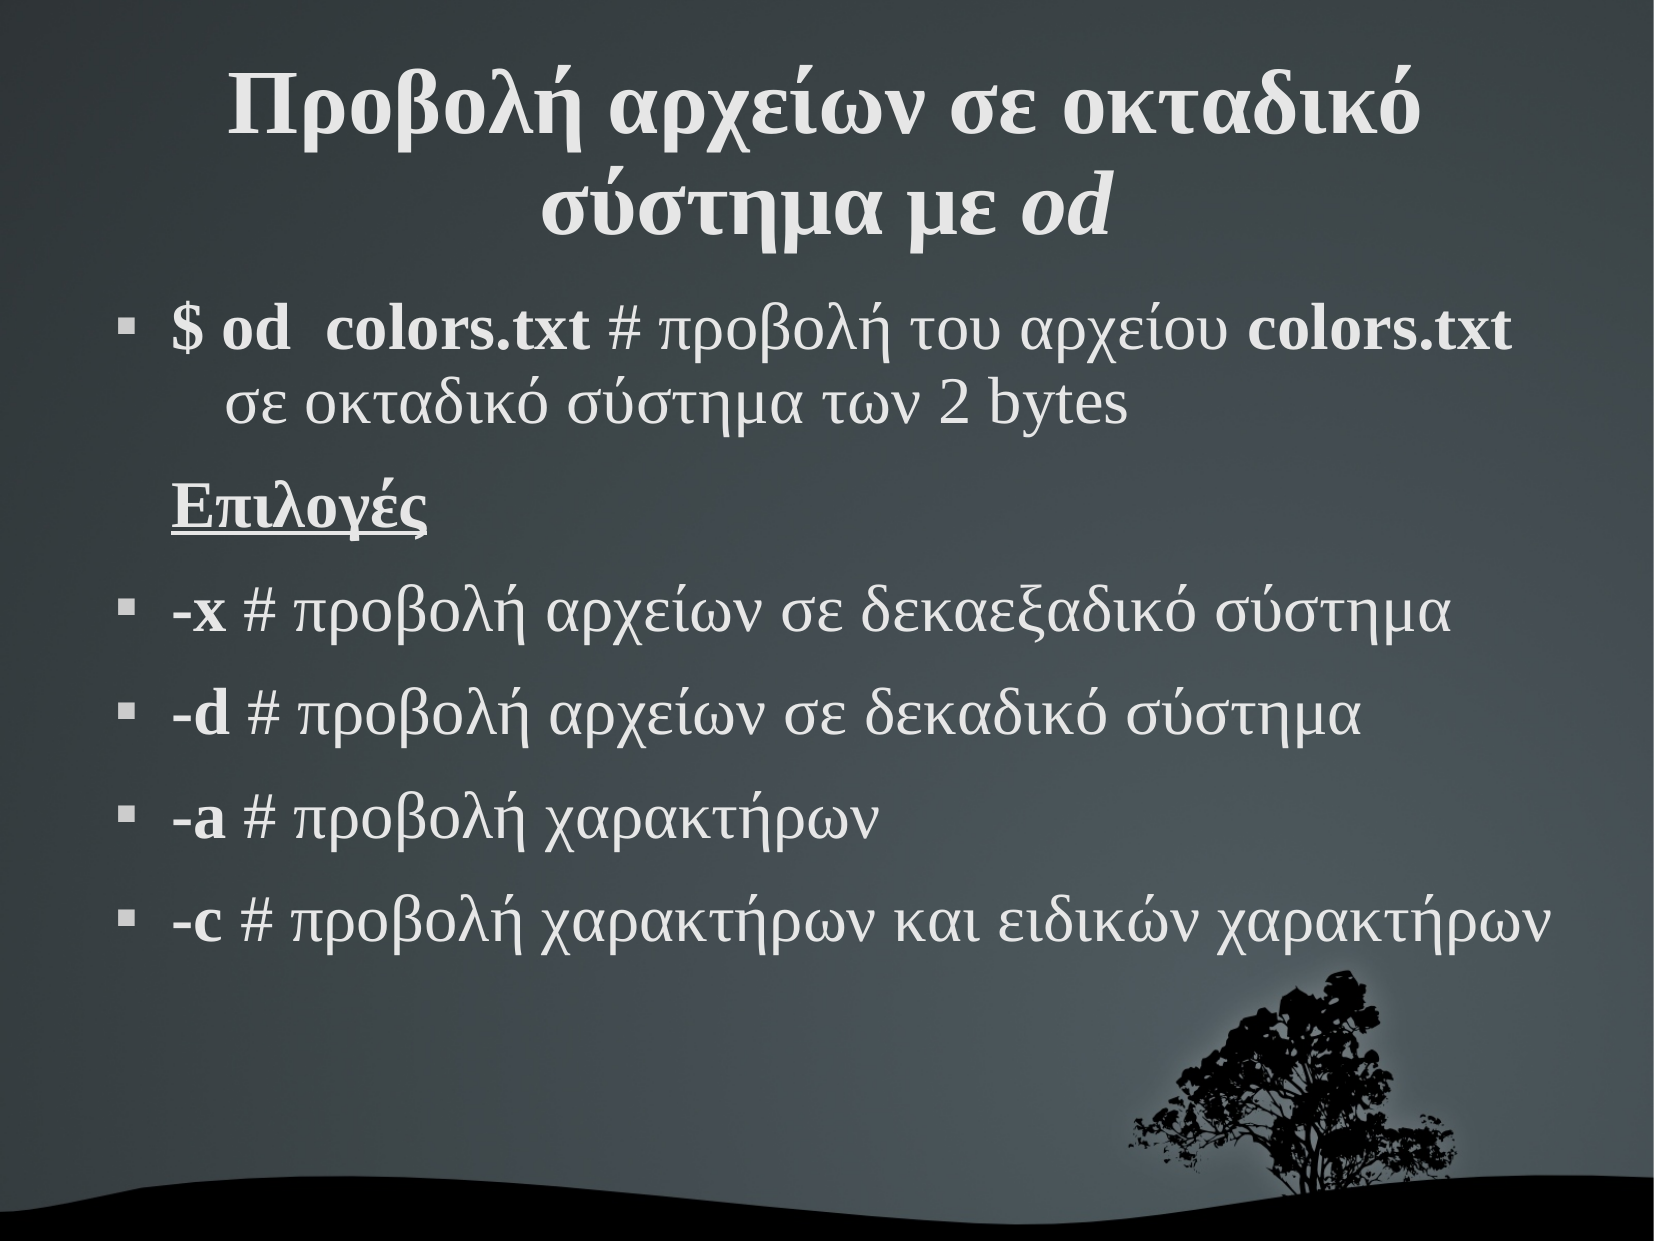

# Προβολή αρχείων σε οκταδικό σύστημα με od
$ od colors.txt # προβολή του αρχείου colors.txt σε οκταδικό σύστημα των 2 bytes
Επιλογές
-x # προβολή αρχείων σε δεκαεξαδικό σύστημα
-d # προβολή αρχείων σε δεκαδικό σύστημα
-a # προβολή χαρακτήρων
-c # προβολή χαρακτήρων και ειδικών χαρακτήρων